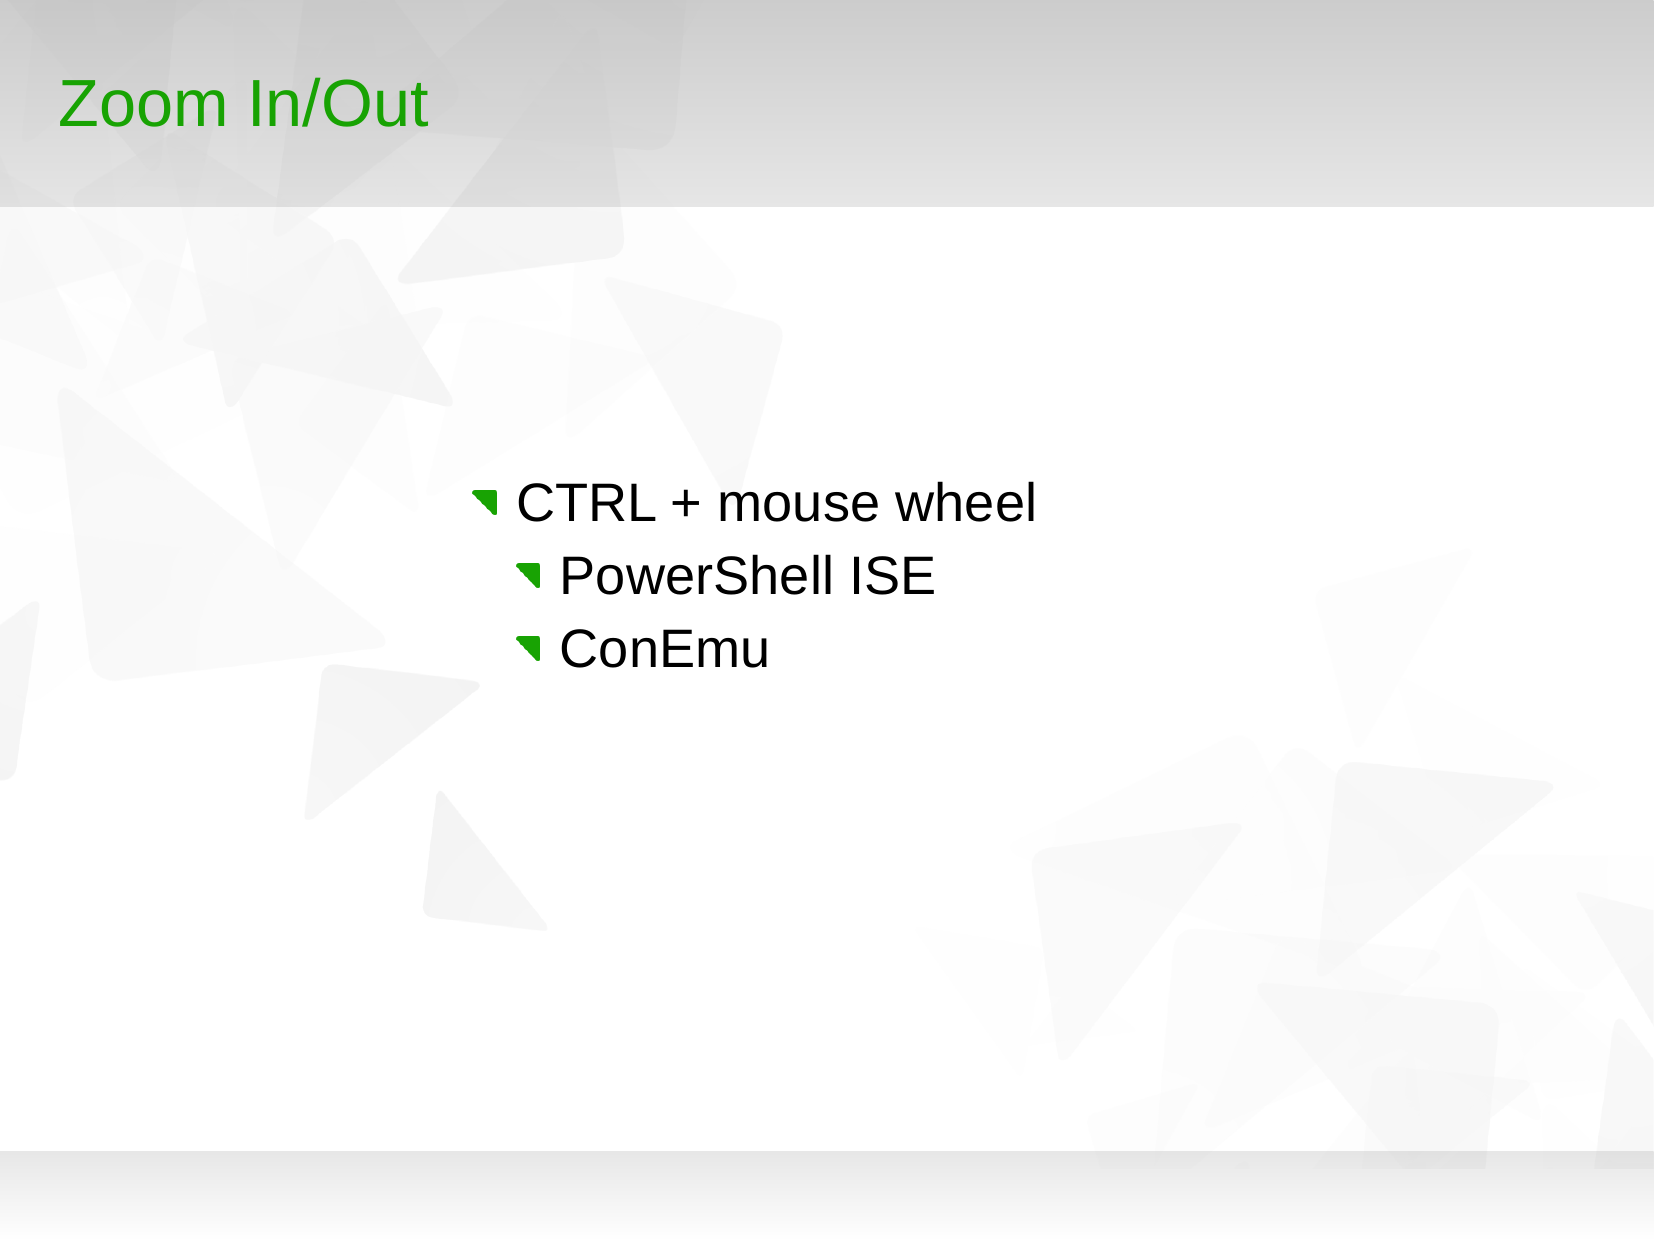

# Zoom In/Out
CTRL + mouse wheel
PowerShell ISE
ConEmu